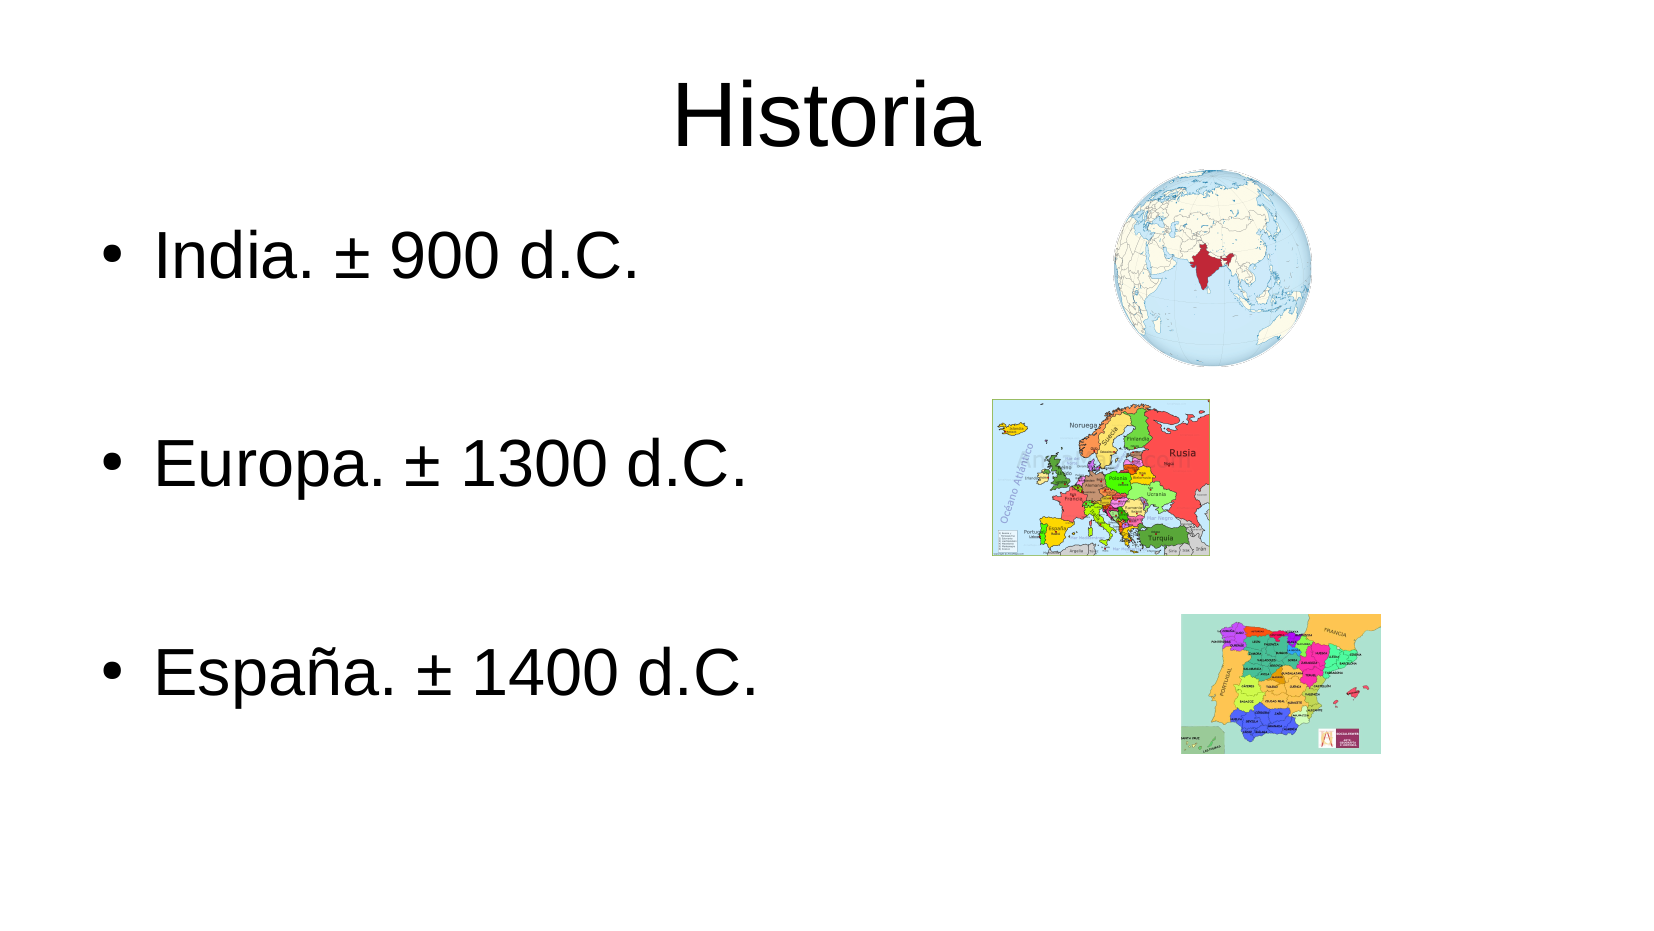

# Historia
India. ± 900 d.C.
Europa. ± 1300 d.C.
España. ± 1400 d.C.